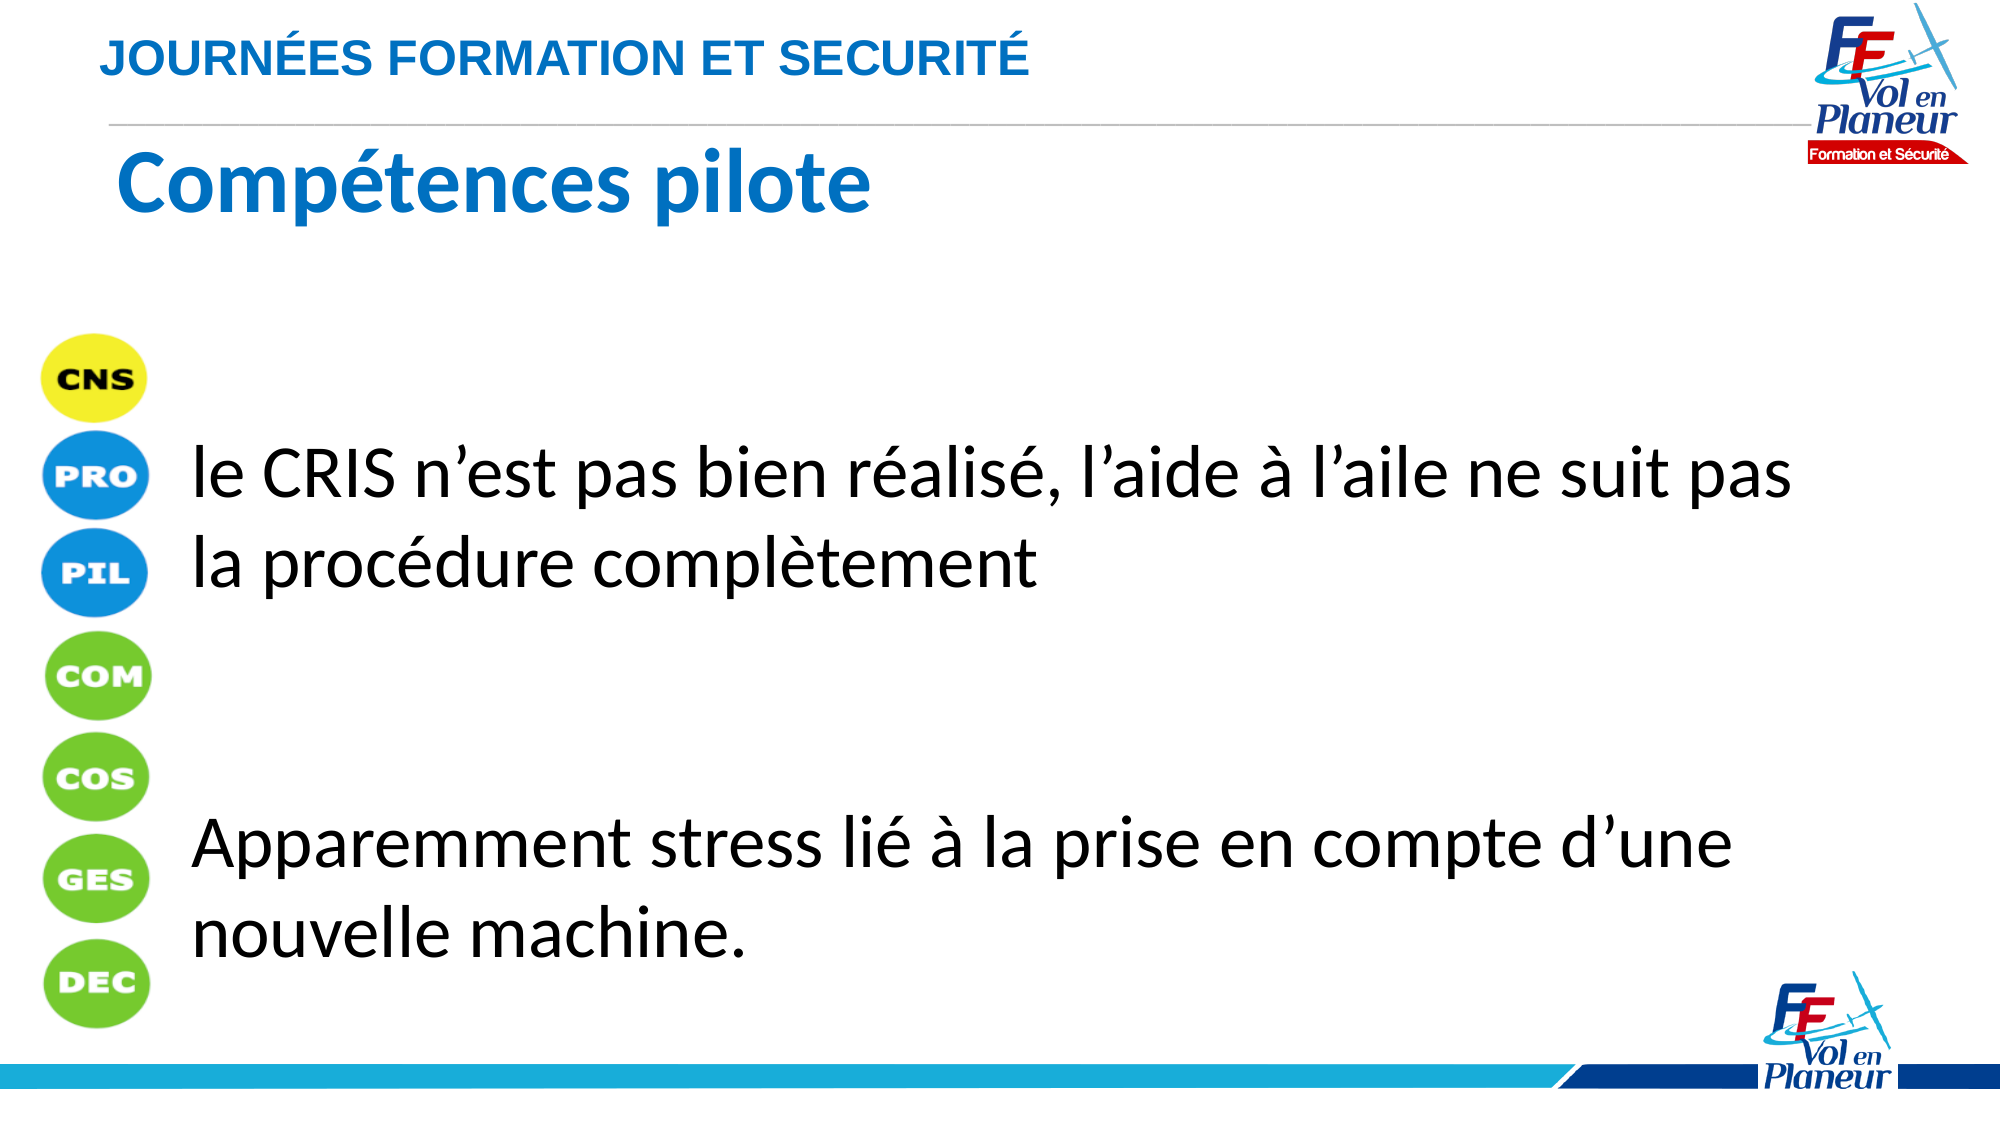

# JOURNÉES FORMATION ET SECURITÉ
Compétences pilote
le CRIS n’est pas bien réalisé, l’aide à l’aile ne suit pas la procédure complètement
Apparemment stress lié à la prise en compte d’une nouvelle machine.